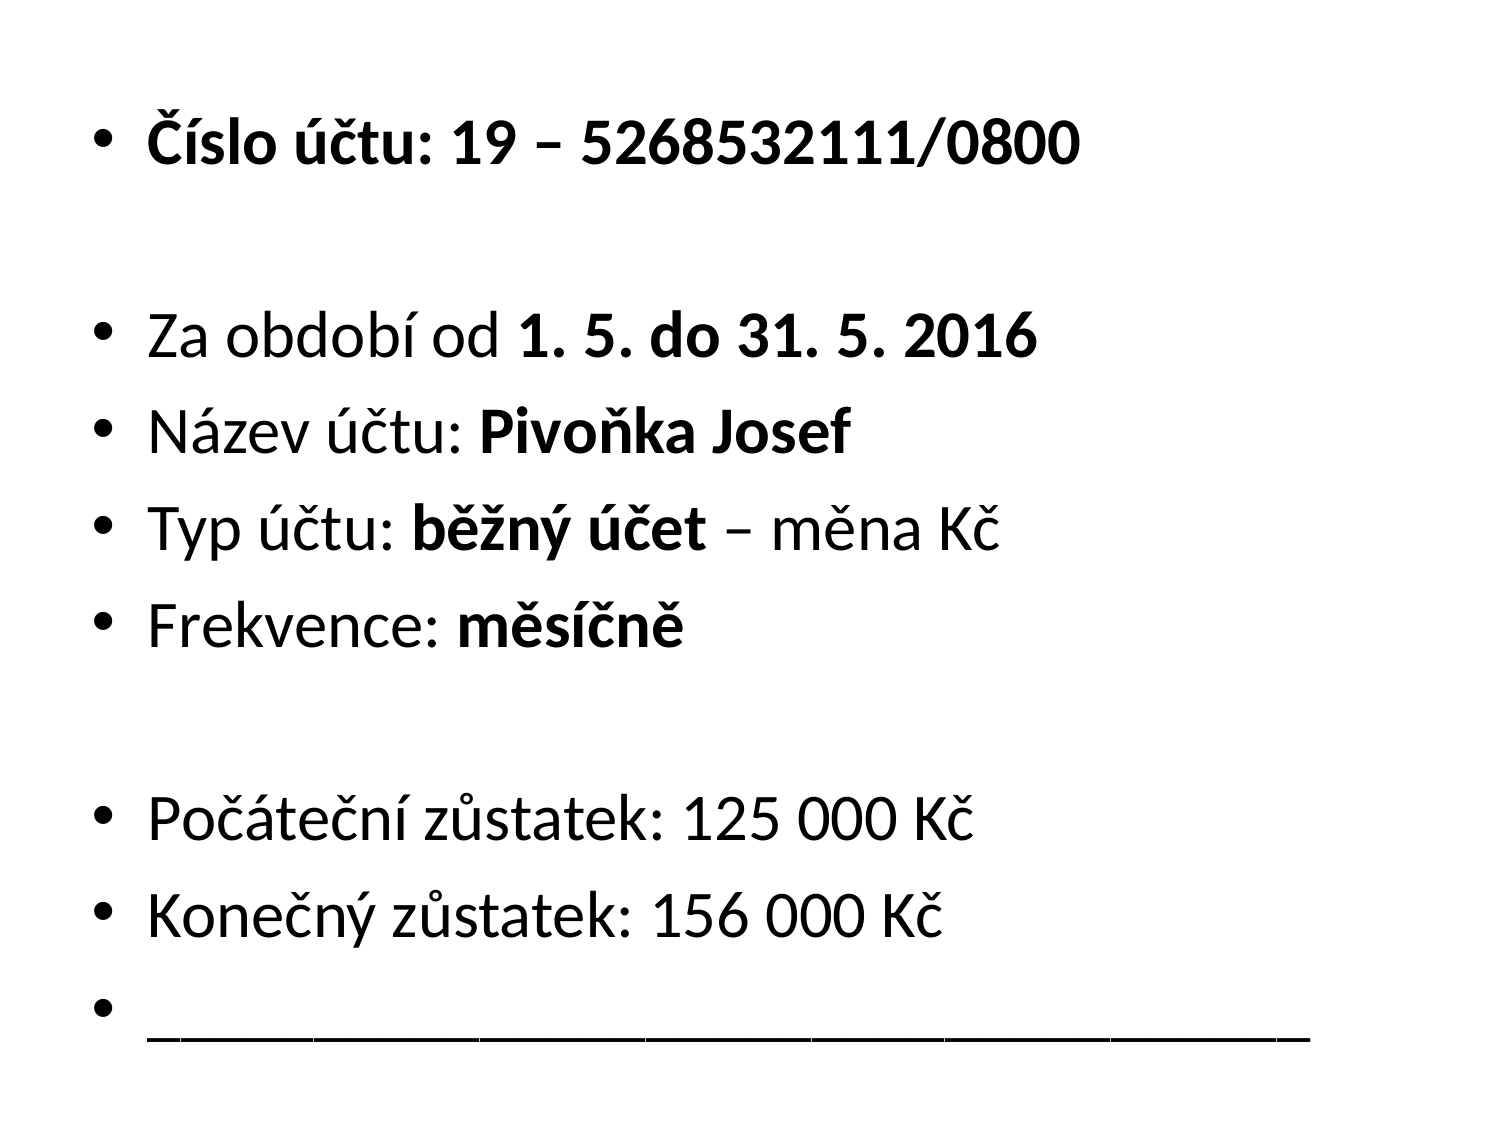

# Číslo účtu: 19 – 5268532111/0800
Za období od 1. 5. do 31. 5. 2016
Název účtu: Pivoňka Josef
Typ účtu: běžný účet – měna Kč
Frekvence: měsíčně
Počáteční zůstatek: 125 000 Kč
Konečný zůstatek: 156 000 Kč
___________________________________